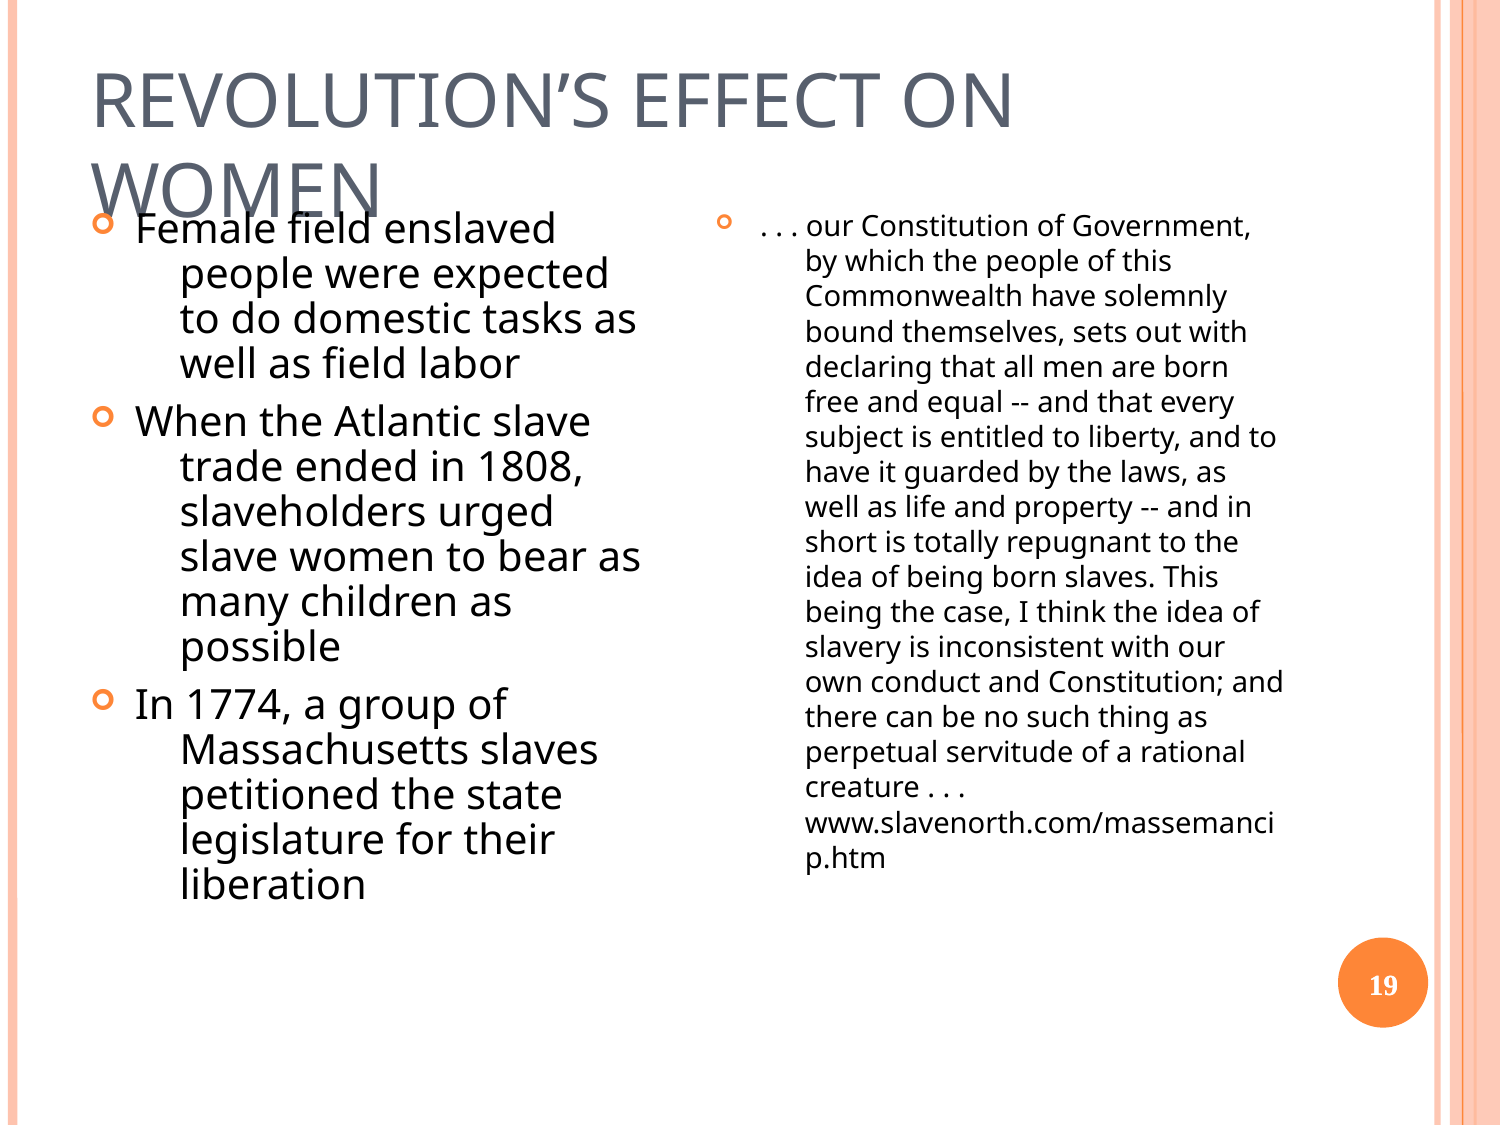

# Revolution’s Effect on Women
Female field enslaved people were expected to do domestic tasks as well as field labor
When the Atlantic slave trade ended in 1808, slaveholders urged slave women to bear as many children as possible
In 1774, a group of Massachusetts slaves petitioned the state legislature for their liberation
. . . our Constitution of Government, by which the people of this Commonwealth have solemnly bound themselves, sets out with declaring that all men are born free and equal -- and that every subject is entitled to liberty, and to have it guarded by the laws, as well as life and property -- and in short is totally repugnant to the idea of being born slaves. This being the case, I think the idea of slavery is inconsistent with our own conduct and Constitution; and there can be no such thing as perpetual servitude of a rational creature . . . www.slavenorth.com/massemancip.htm